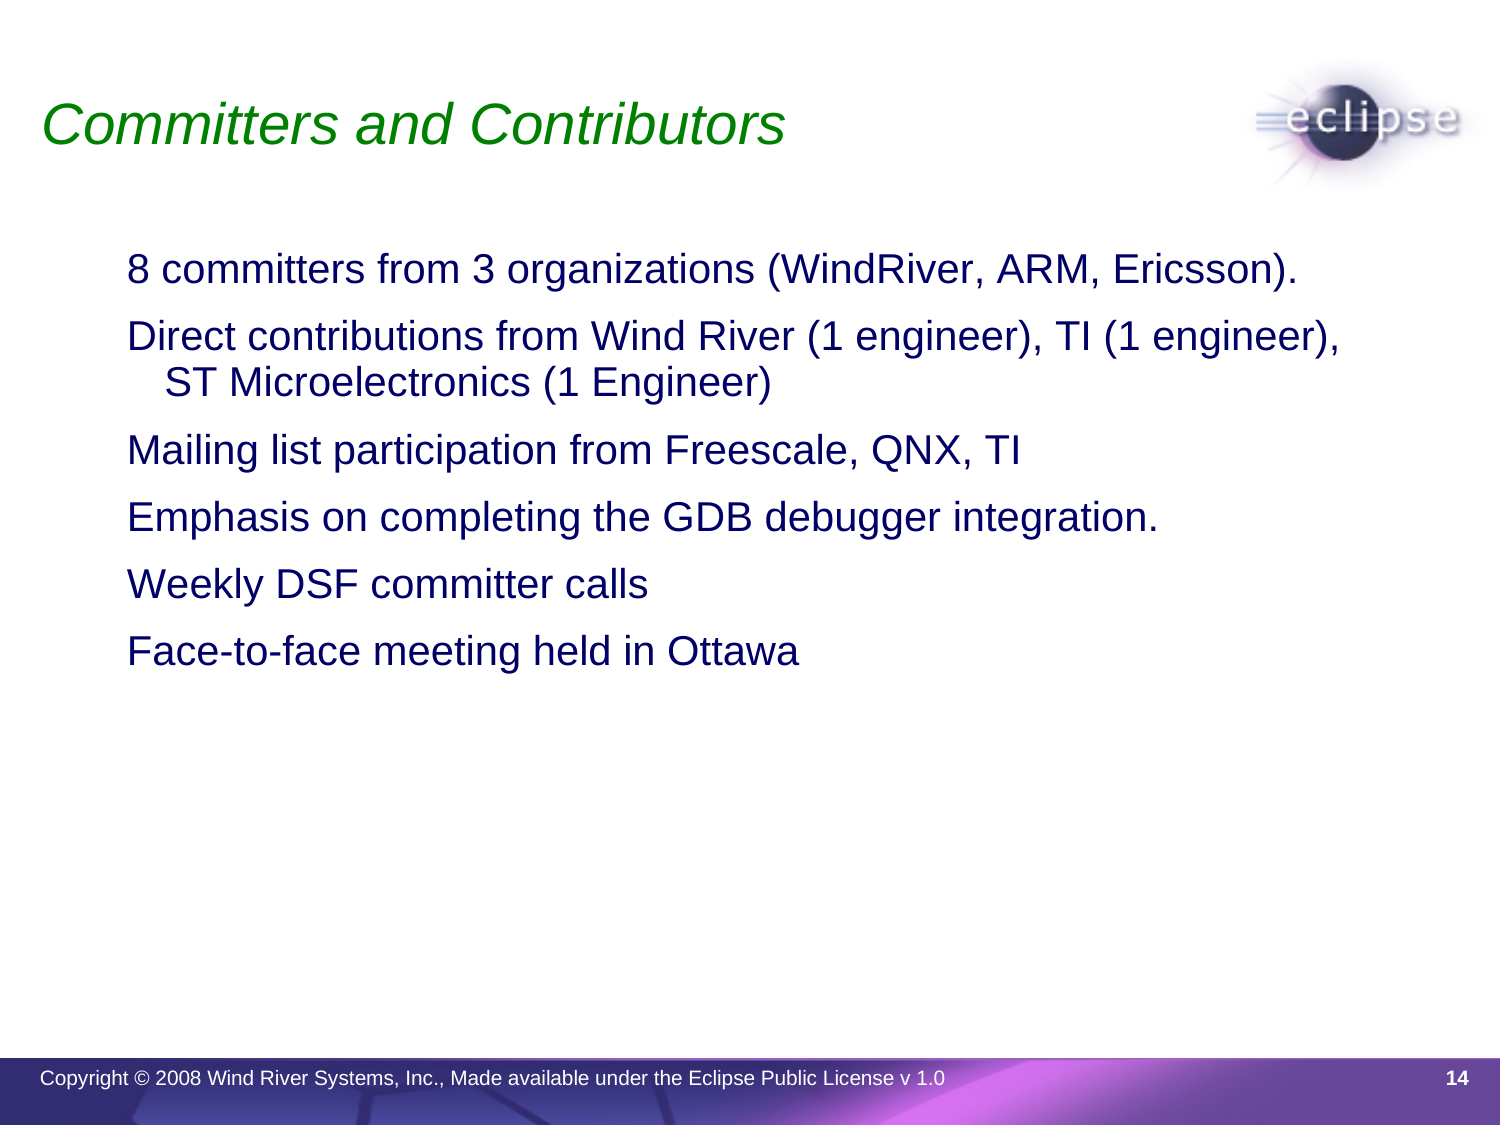

# Committers and Contributors
8 committers from 3 organizations (WindRiver, ARM, Ericsson).
Direct contributions from Wind River (1 engineer), TI (1 engineer), ST Microelectronics (1 Engineer)
Mailing list participation from Freescale, QNX, TI
Emphasis on completing the GDB debugger integration.
Weekly DSF committer calls
Face-to-face meeting held in Ottawa